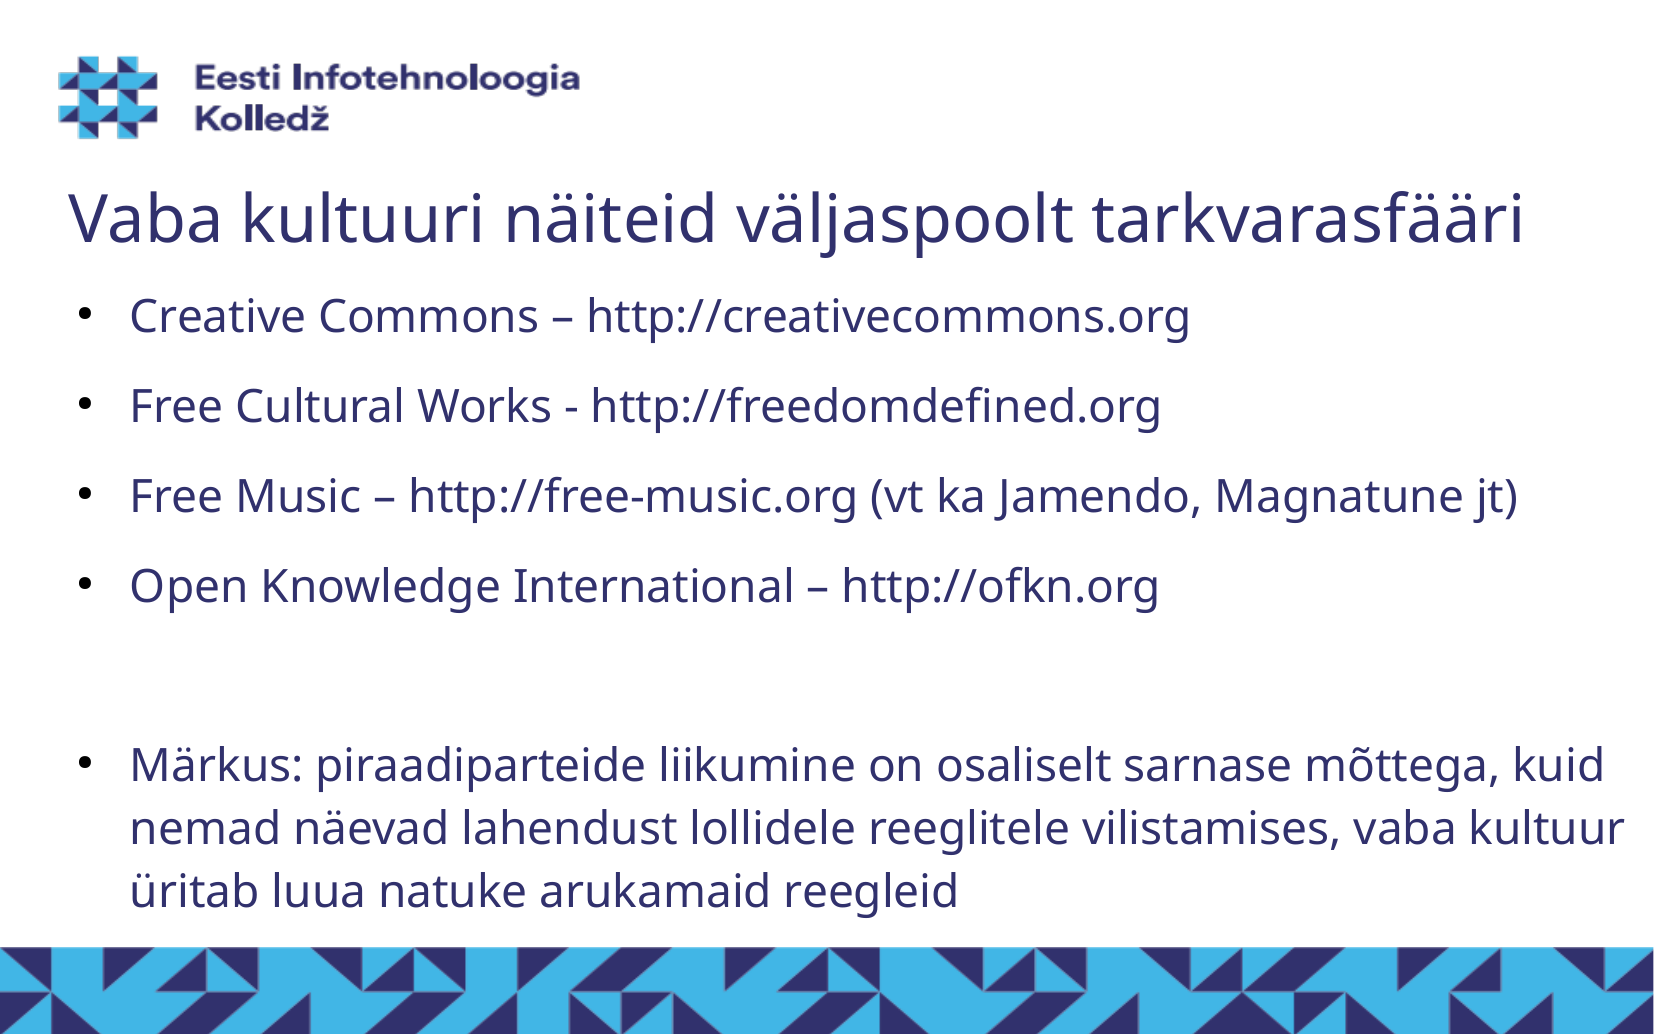

# Vaba kultuuri näiteid väljaspoolt tarkvarasfääri
Creative Commons – http://creativecommons.org
Free Cultural Works - http://freedomdefined.org
Free Music – http://free-music.org (vt ka Jamendo, Magnatune jt)
Open Knowledge International – http://ofkn.org
Märkus: piraadiparteide liikumine on osaliselt sarnase mõttega, kuid nemad näevad lahendust lollidele reeglitele vilistamises, vaba kultuur üritab luua natuke arukamaid reegleid